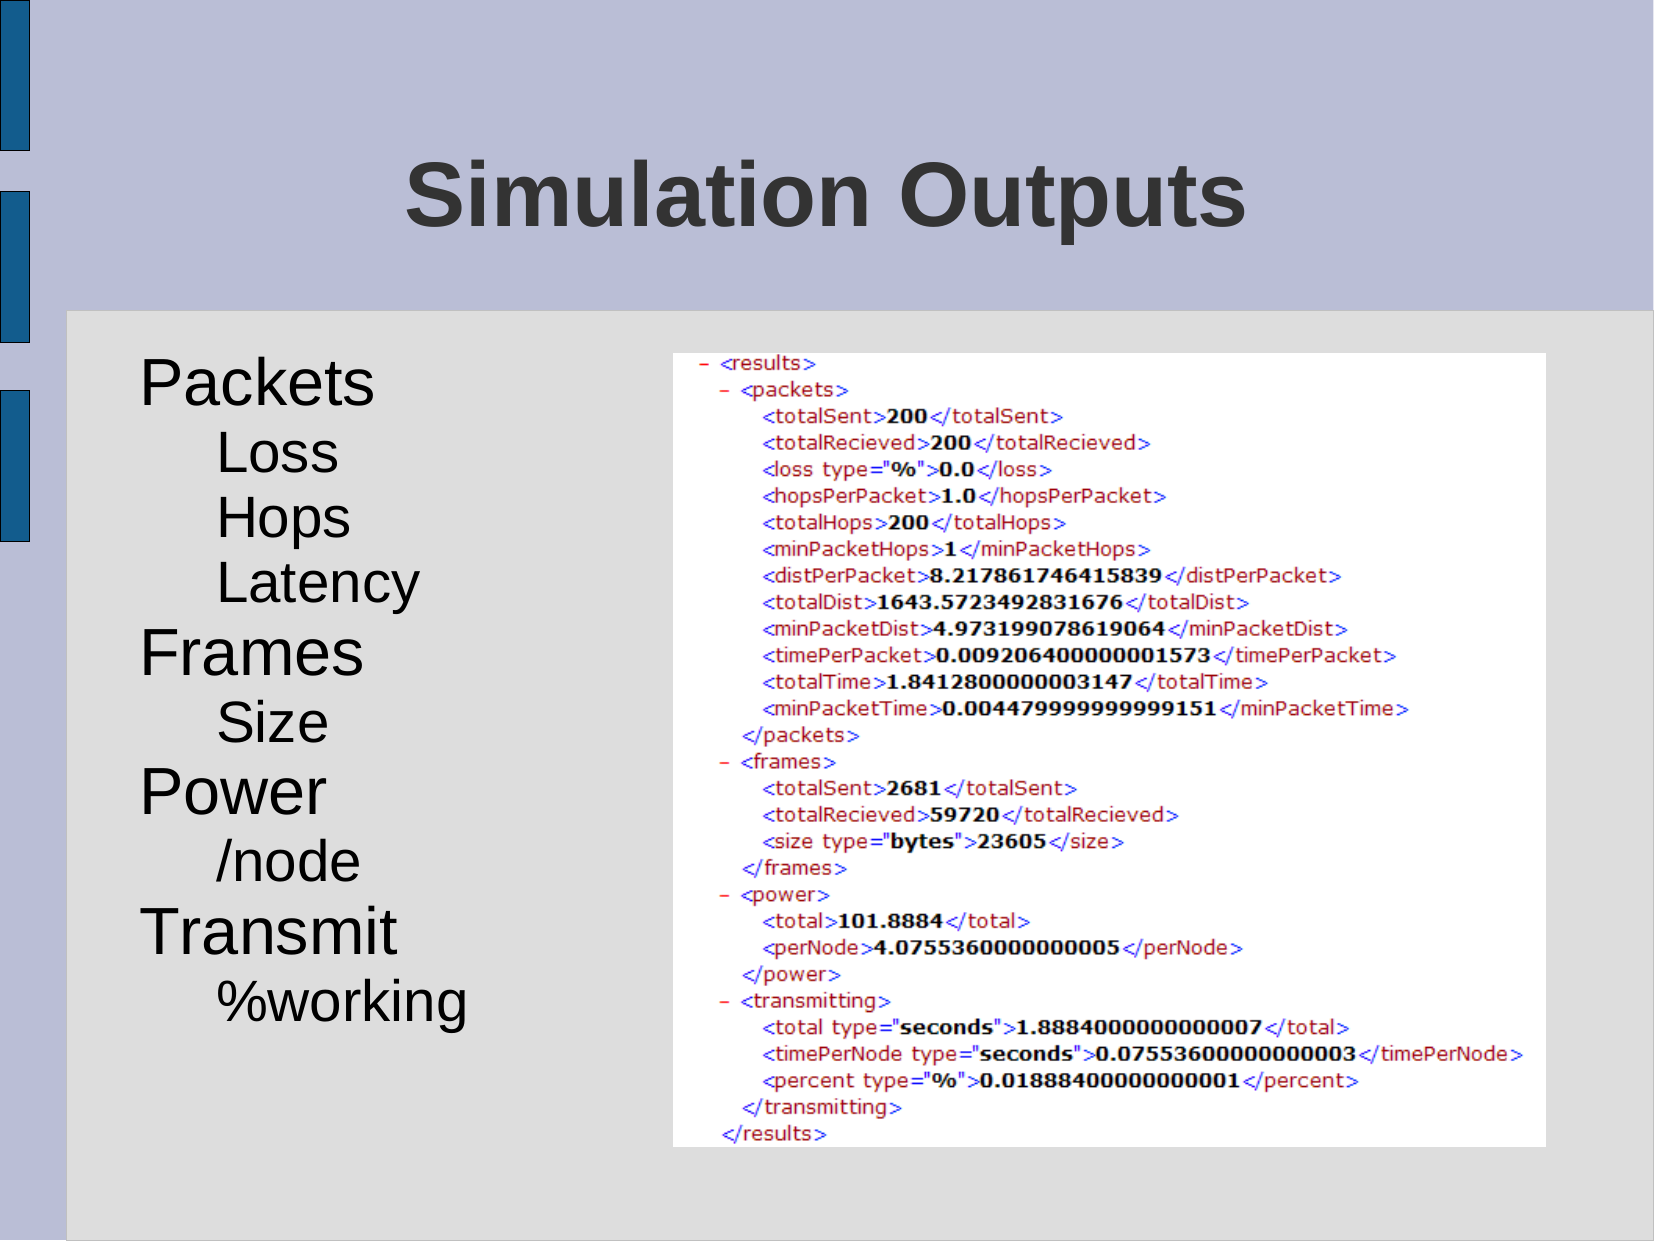

# Simulation Outputs
Packets
Loss
Hops
Latency
Frames
Size
Power
/node
Transmit
%working